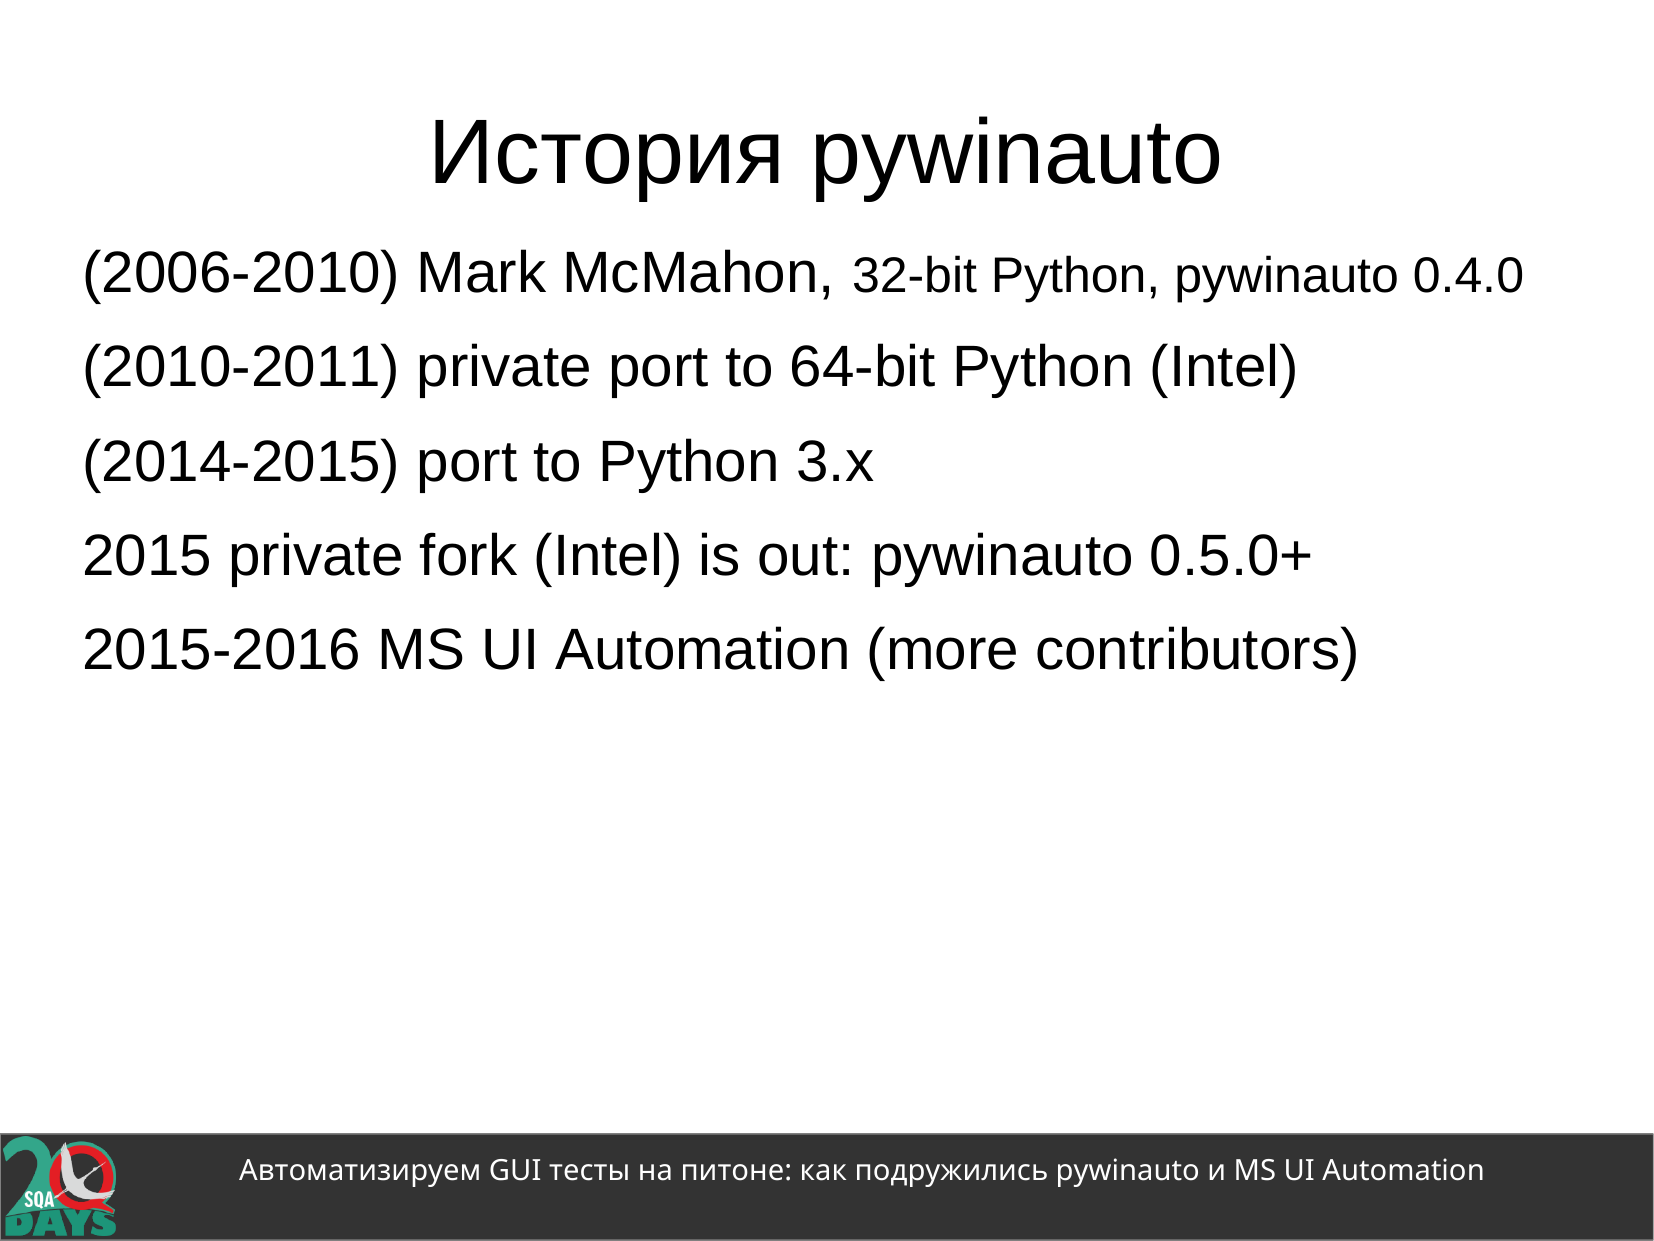

# История pywinauto
(2006-2010) Mark McMahon, 32-bit Python, pywinauto 0.4.0
(2010-2011) private port to 64-bit Python (Intel)
(2014-2015) port to Python 3.x
2015 private fork (Intel) is out: pywinauto 0.5.0+
2015-2016 MS UI Automation (more contributors)
Автоматизируем GUI тесты на питоне: как подружились pywinauto и MS UI Automation